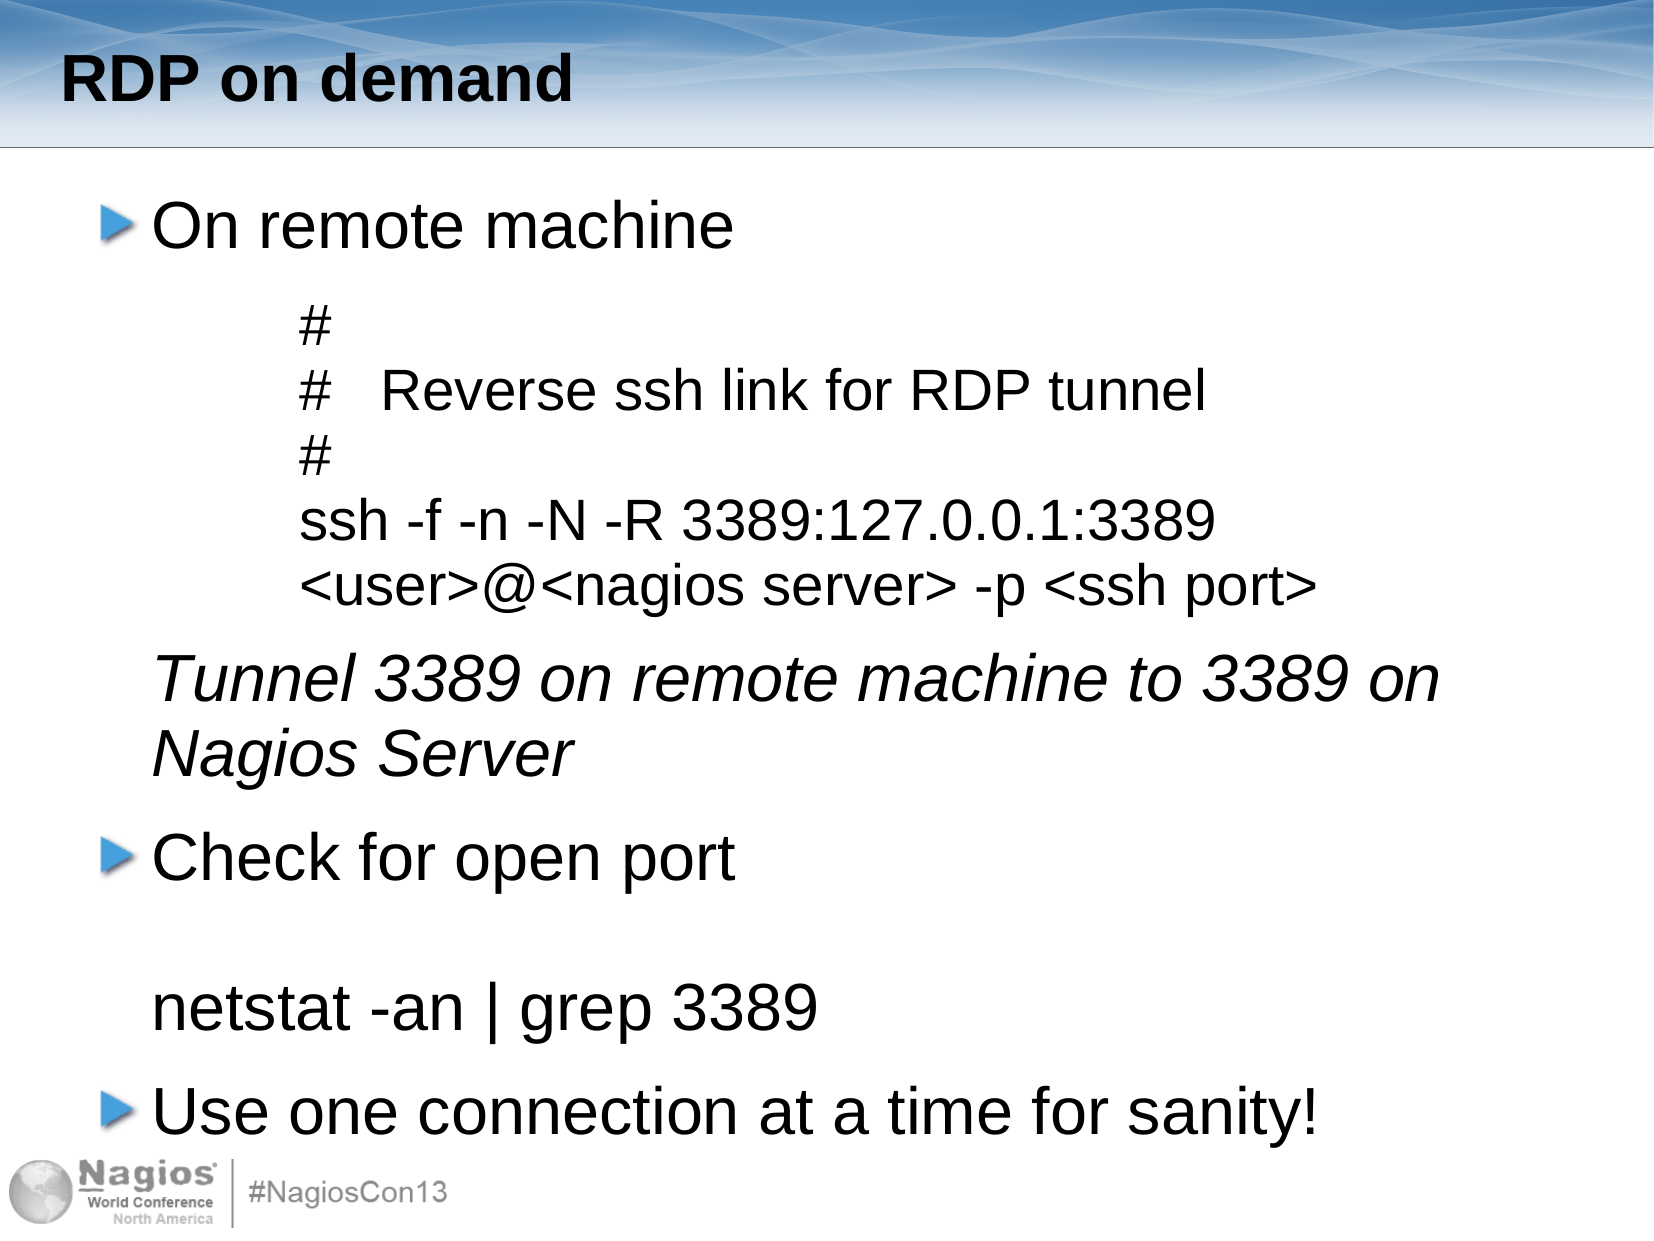

# RDP on demand
On remote machine
#
# Reverse ssh link for RDP tunnel
#
ssh -f -n -N -R 3389:127.0.0.1:3389 <user>@<nagios server> -p <ssh port>
Tunnel 3389 on remote machine to 3389 on Nagios Server
Check for open port
netstat -an | grep 3389
Use one connection at a time for sanity!